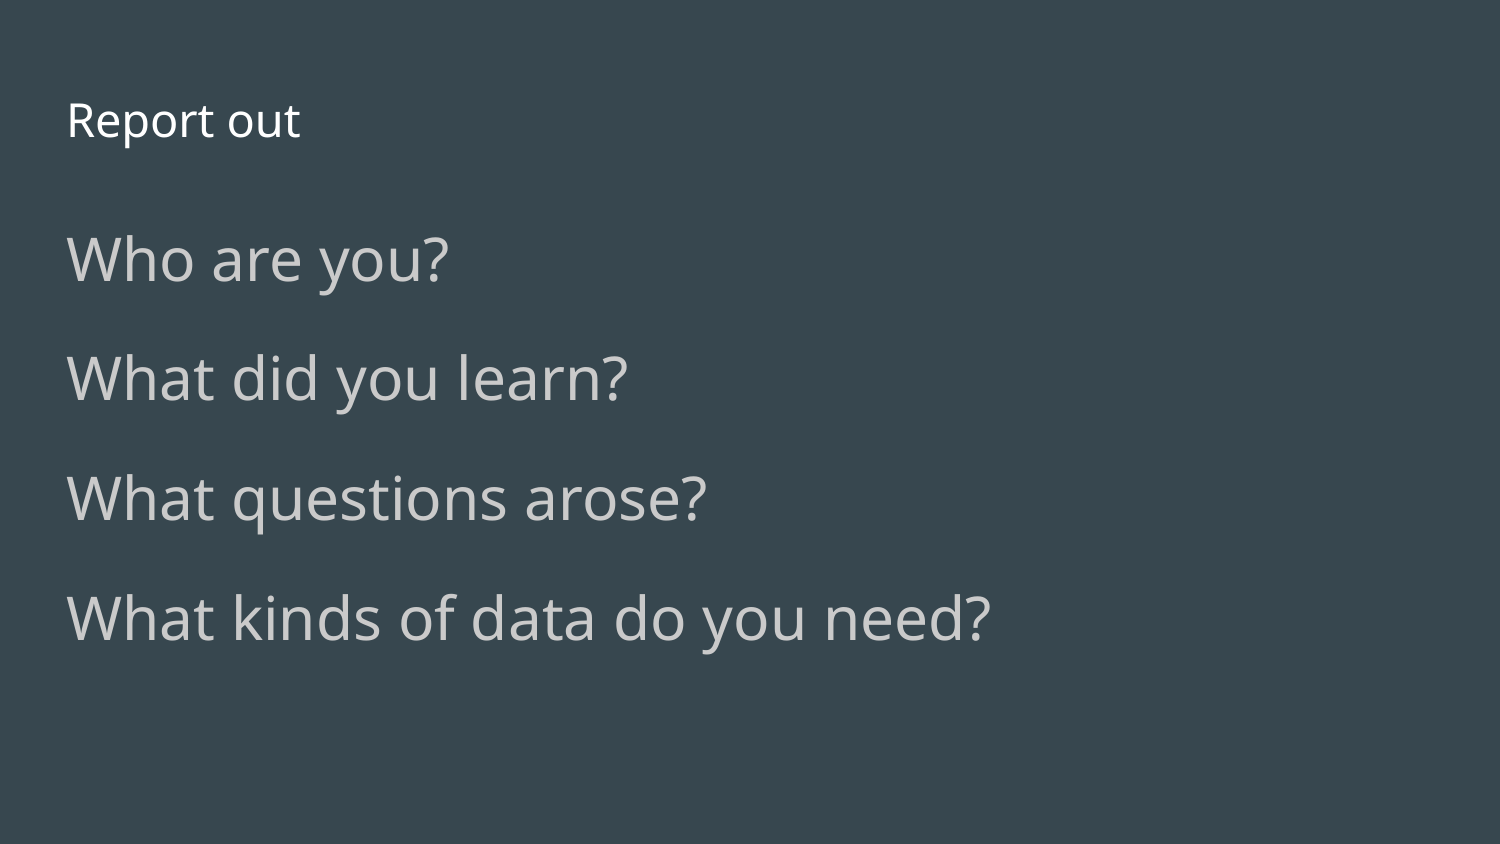

# Report out
Who are you?
What did you learn?
What questions arose?
What kinds of data do you need?